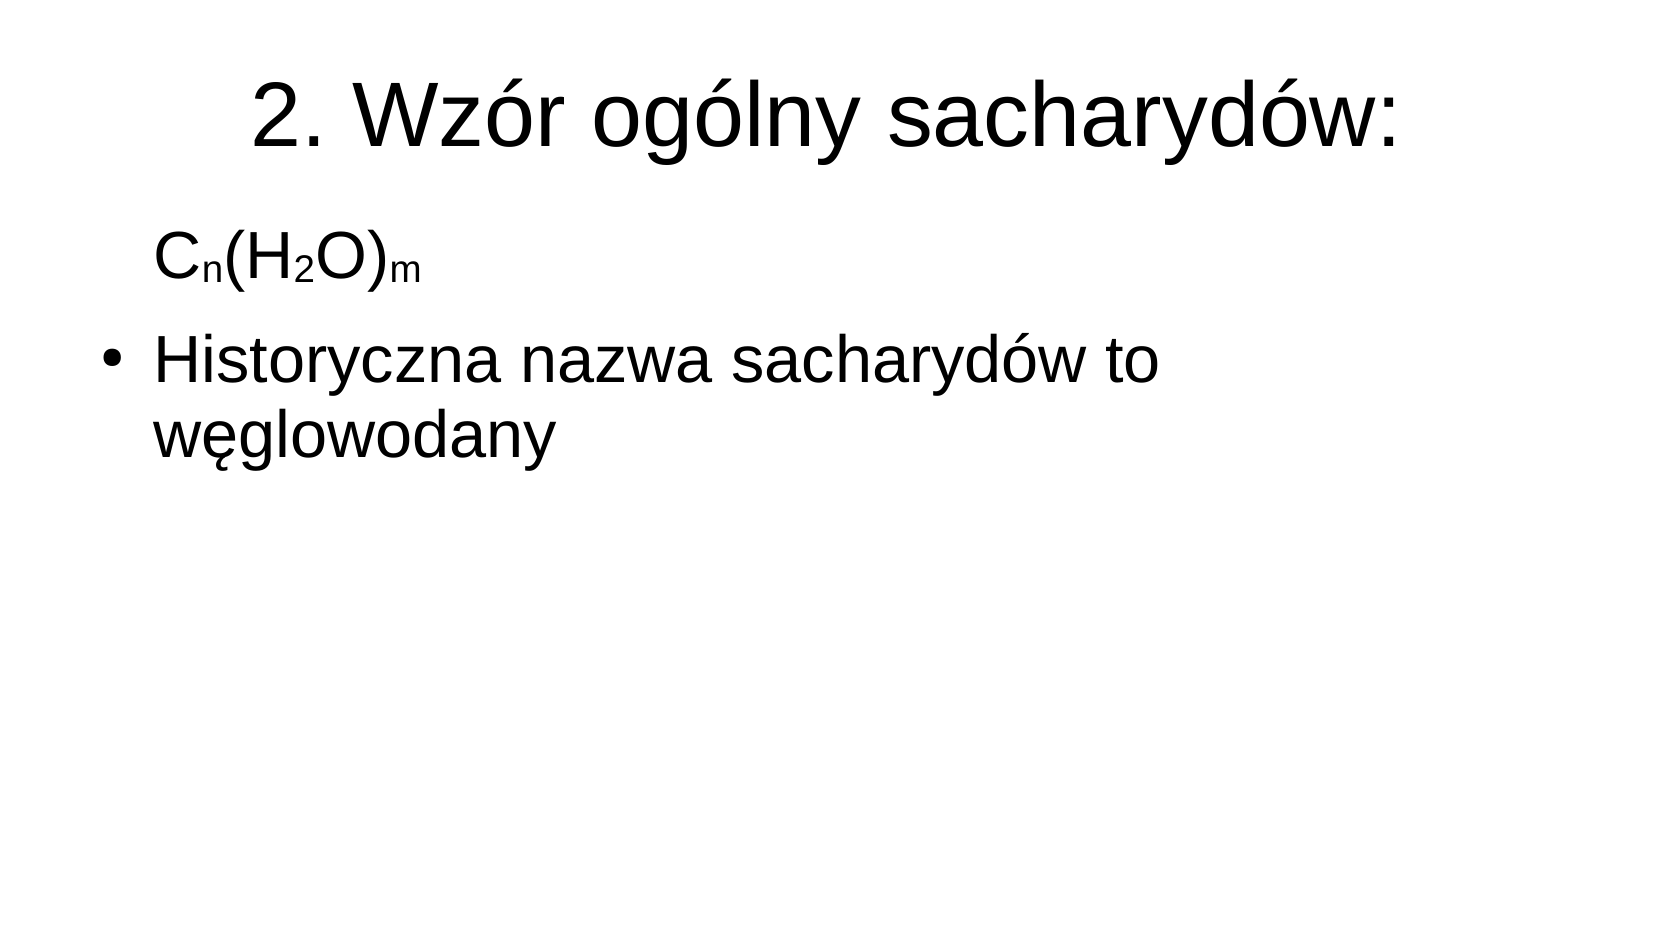

# 2. Wzór ogólny sacharydów:
Cn(H2O)m
Historyczna nazwa sacharydów to węglowodany